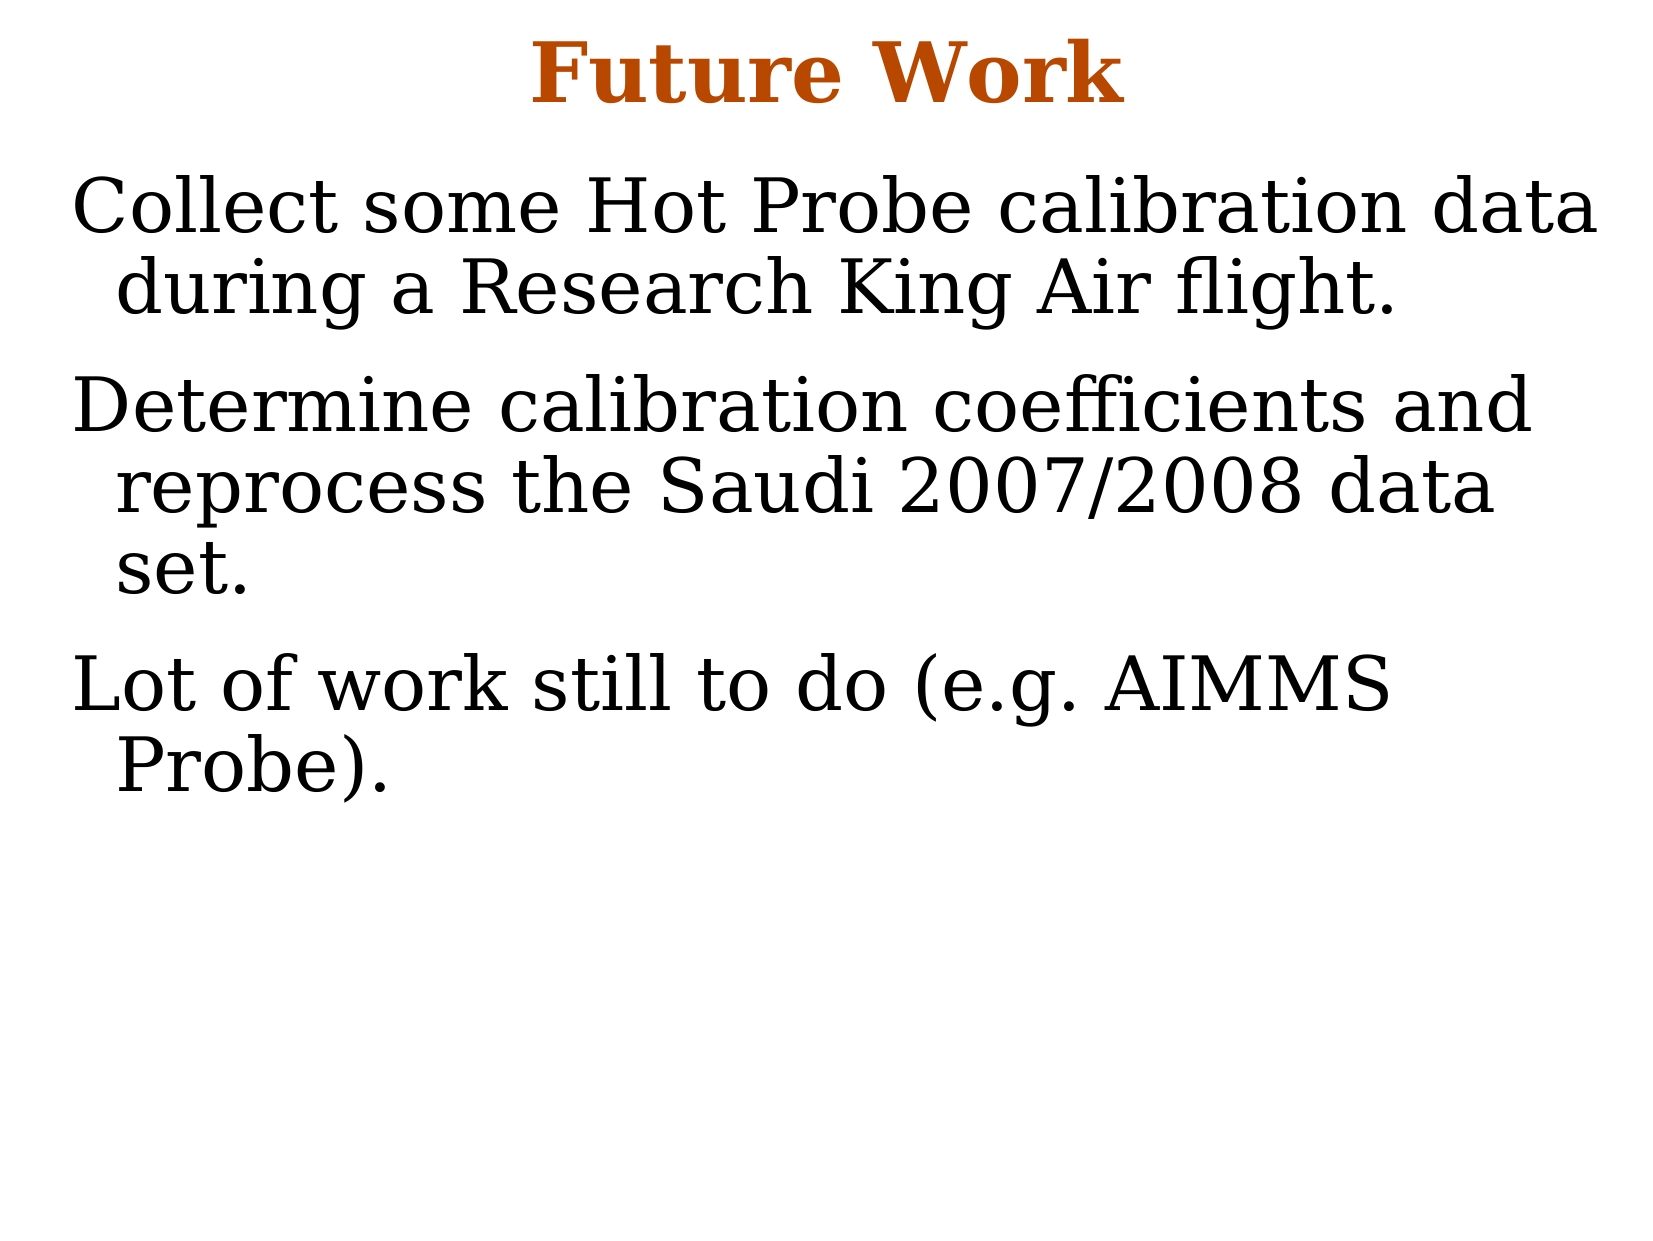

Future Work
Collect some Hot Probe calibration data during a Research King Air flight.
Determine calibration coefficients and reprocess the Saudi 2007/2008 data set.
Lot of work still to do (e.g. AIMMS Probe).